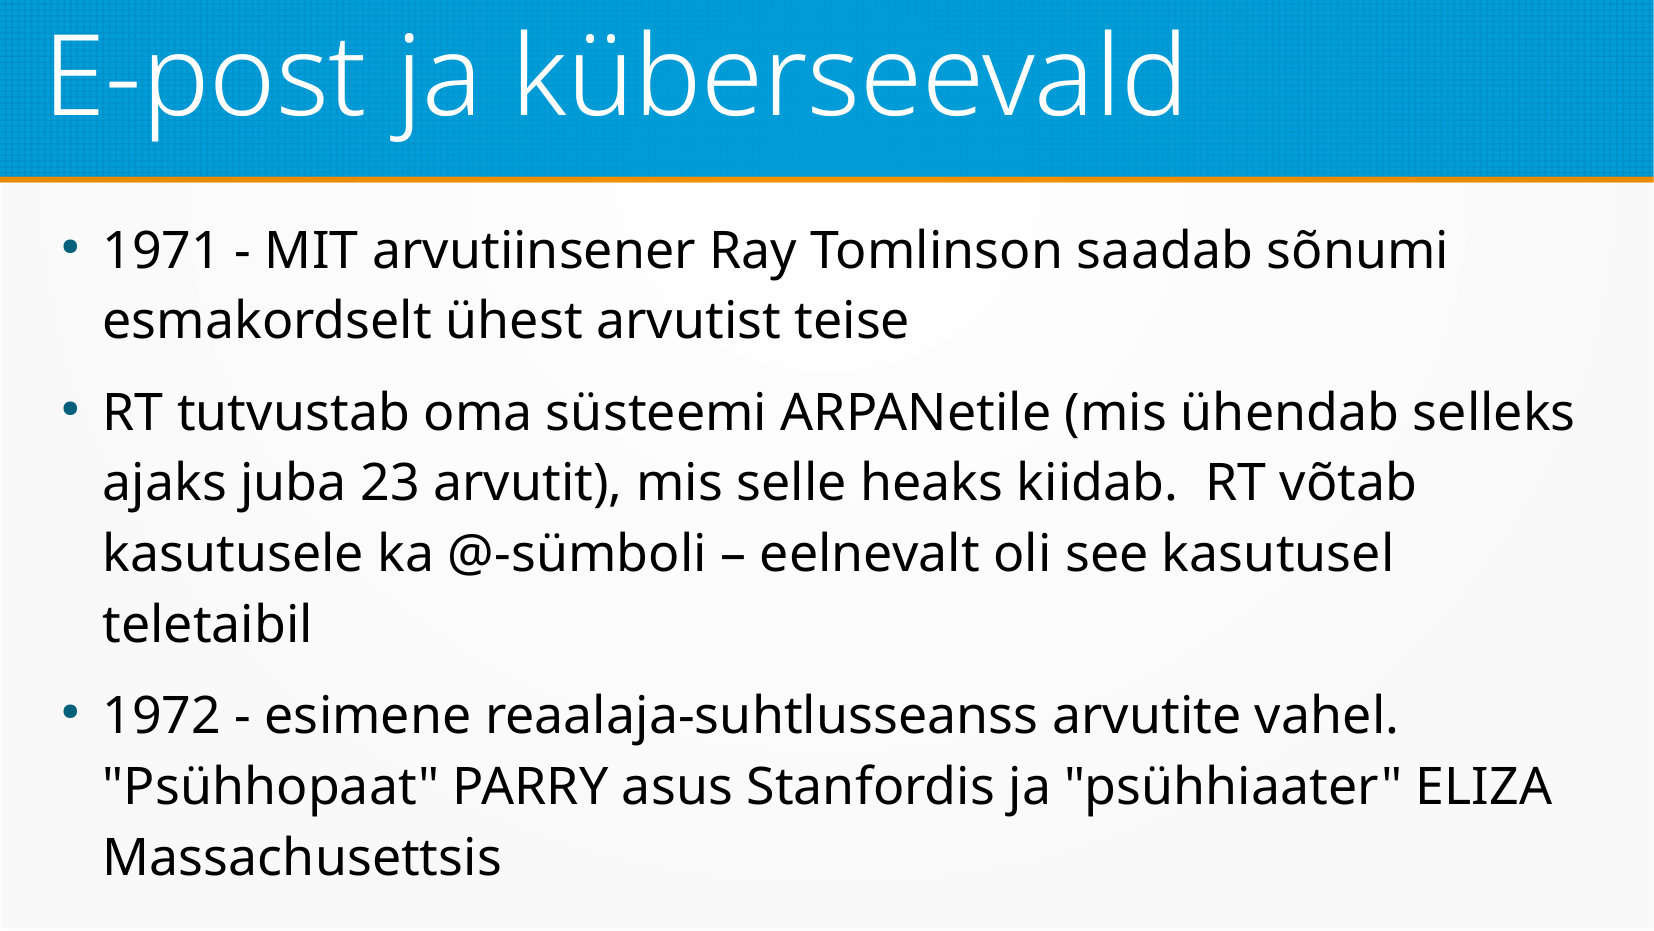

# E-post ja küberseevald
1971 - MIT arvutiinsener Ray Tomlinson saadab sõnumi esmakordselt ühest arvutist teise
RT tutvustab oma süsteemi ARPANetile (mis ühendab selleks ajaks juba 23 arvutit), mis selle heaks kiidab. RT võtab kasutusele ka @-sümboli – eelnevalt oli see kasutusel teletaibil
1972 - esimene reaalaja-suhtlusseanss arvutite vahel. "Psühhopaat" PARRY asus Stanfordis ja "psühhiaater" ELIZA Massachusettsis